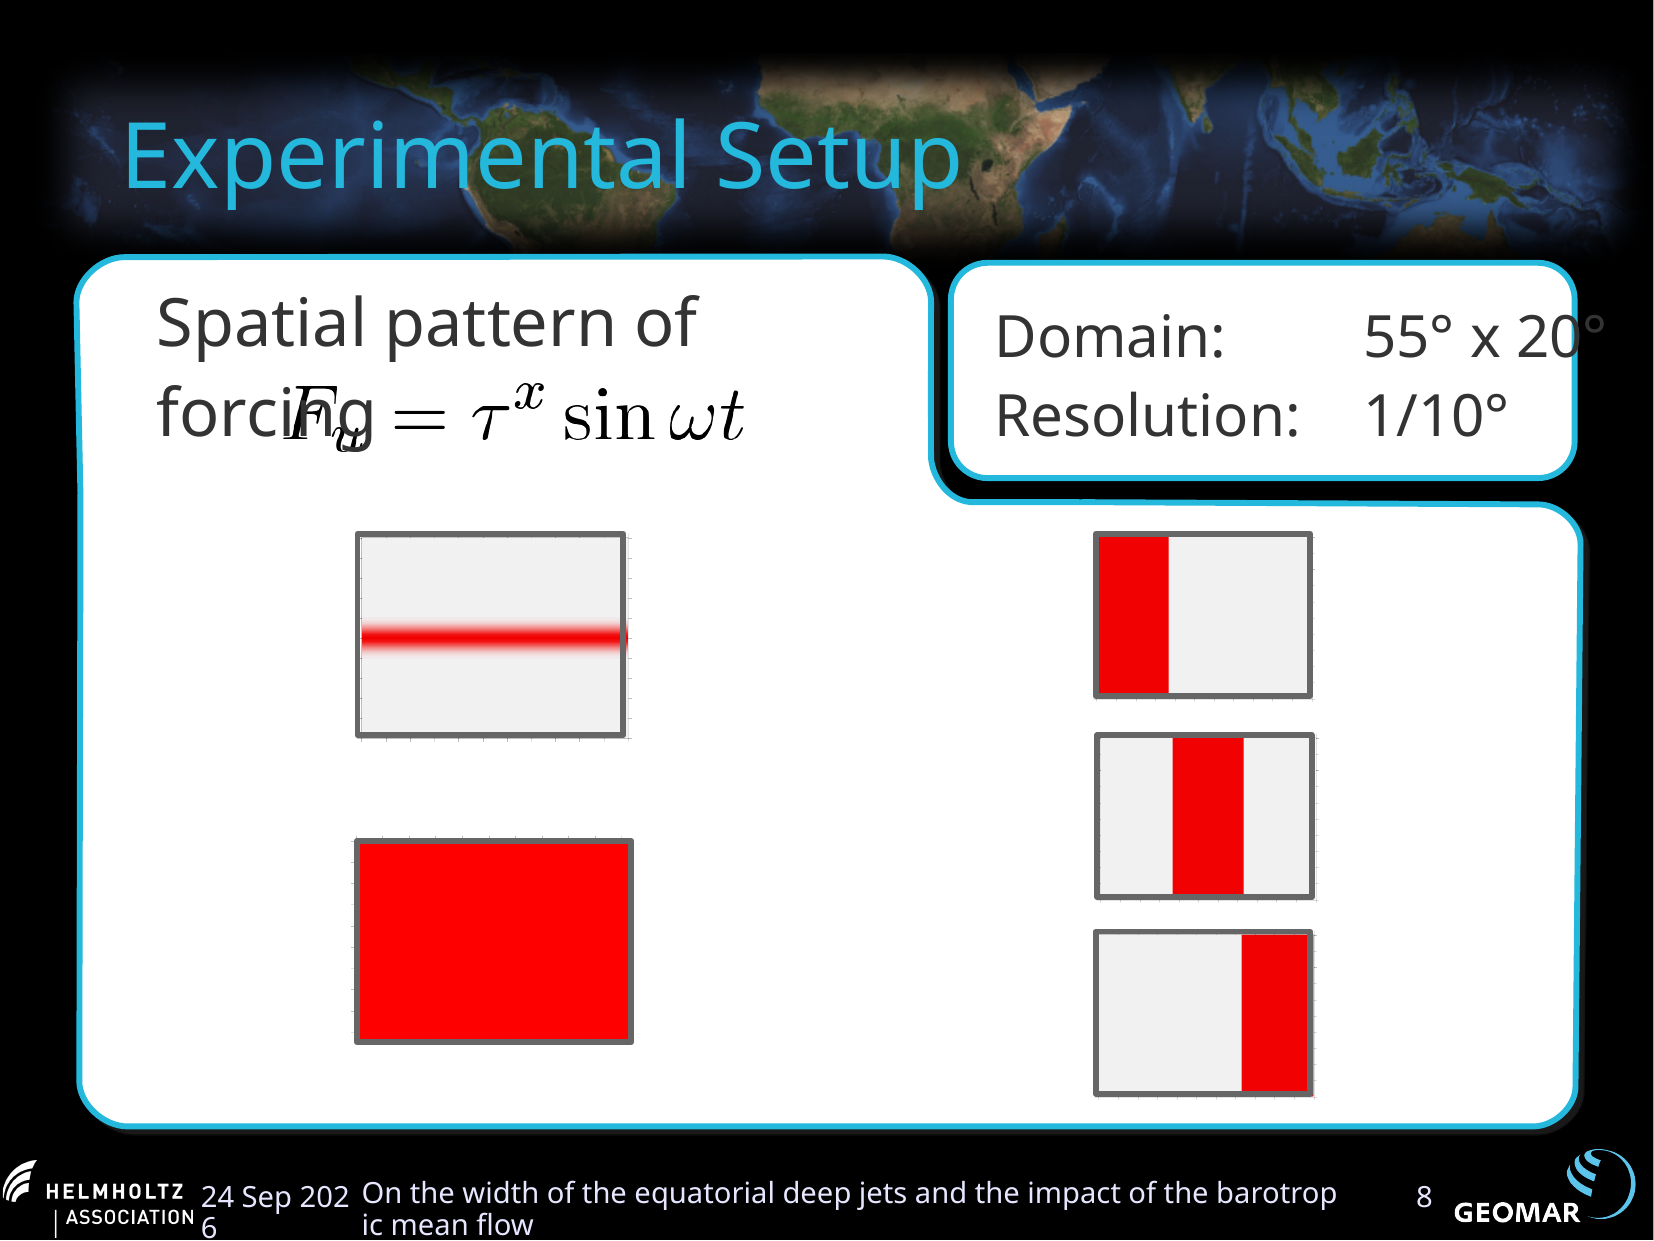

# Experimental Setup
Spatial pattern of forcing
Domain:		55° x 20°
Resolution:	1/10°
West
Equator
Centre
Full
East
On the width of the equatorial deep jets and the impact of the barotropic mean flow
8